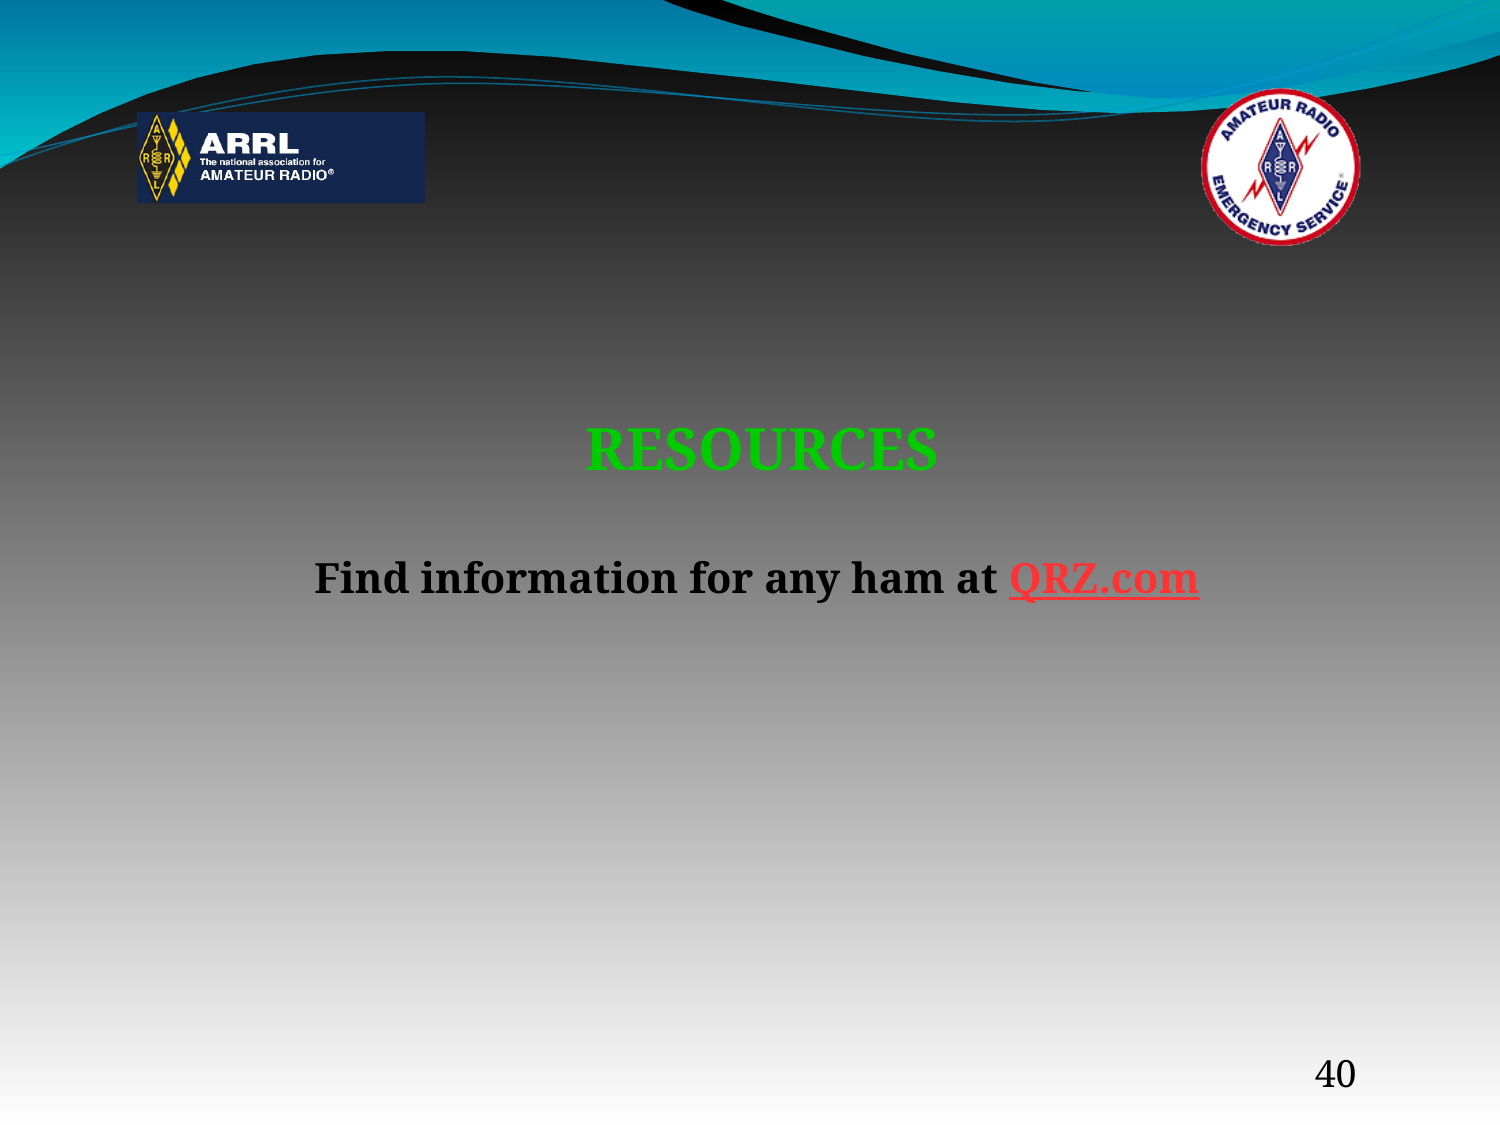

#
RESOURCES
Find information for any ham at QRZ.com